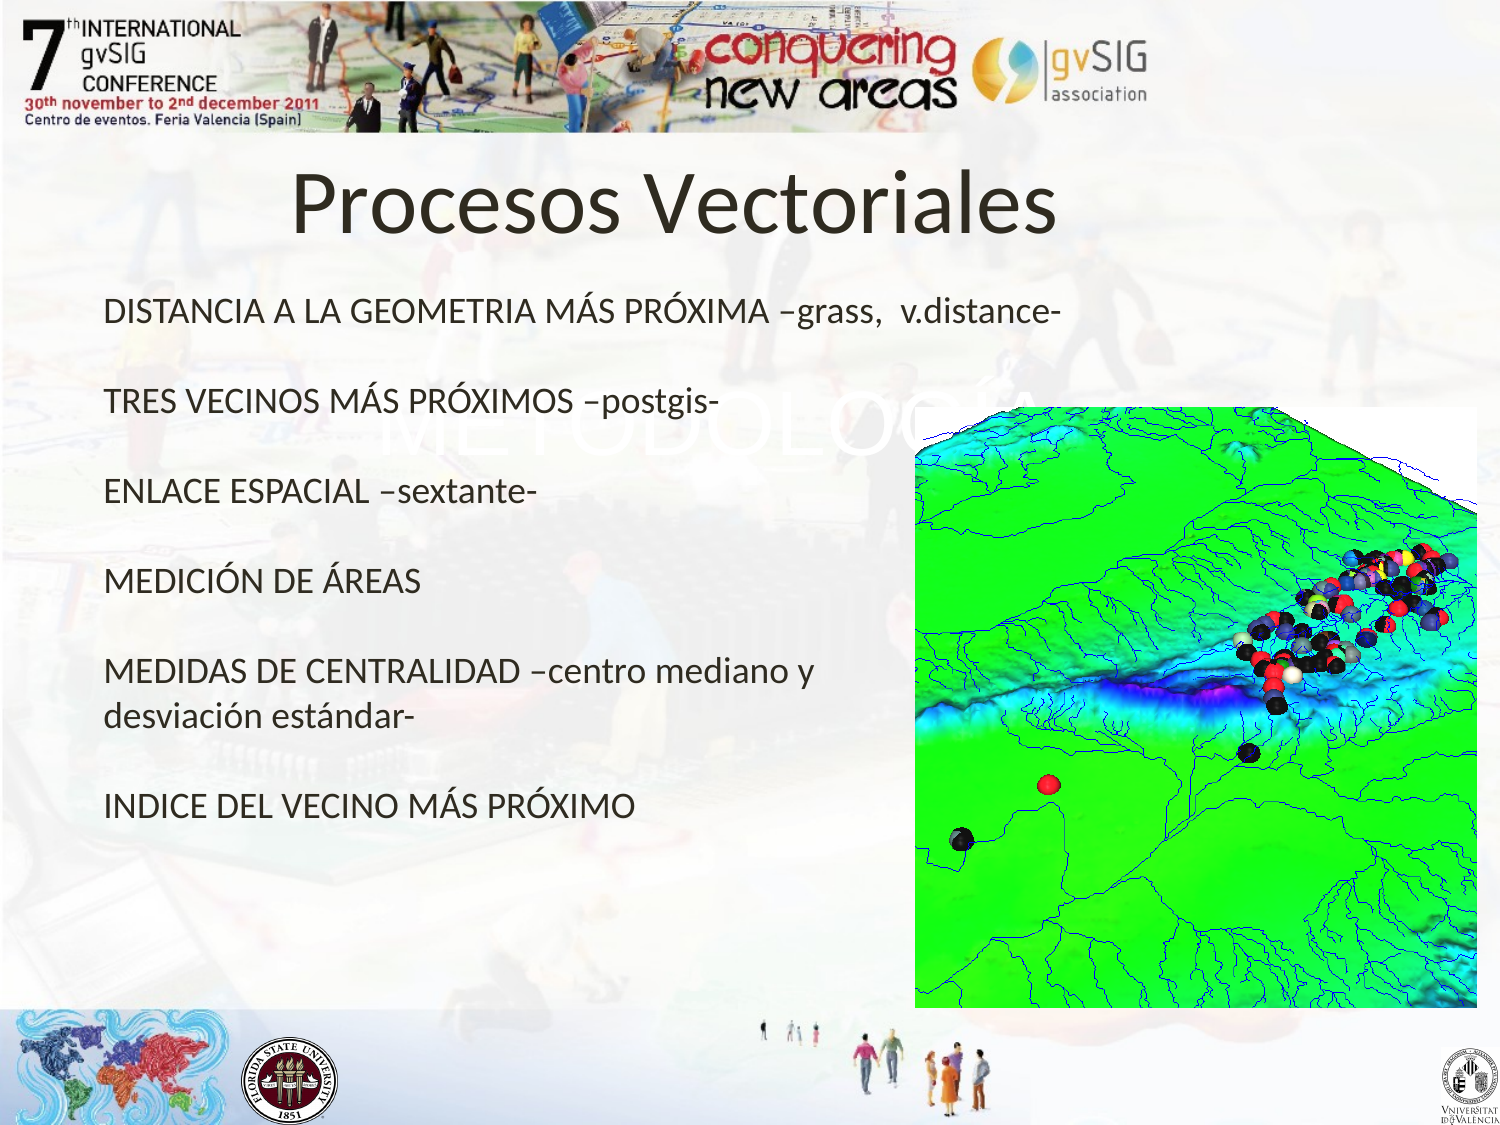

# Procesos Vectoriales
DISTANCIA A LA GEOMETRIA MÁS PRÓXIMA –grass, v.distance-
TRES VECINOS MÁS PRÓXIMOS –postgis-
ENLACE ESPACIAL –sextante-
MEDICIÓN DE ÁREAS
MEDIDAS DE CENTRALIDAD –centro mediano y
desviación estándar-
INDICE DEL VECINO MÁS PRÓXIMO
METODOLOGÍA